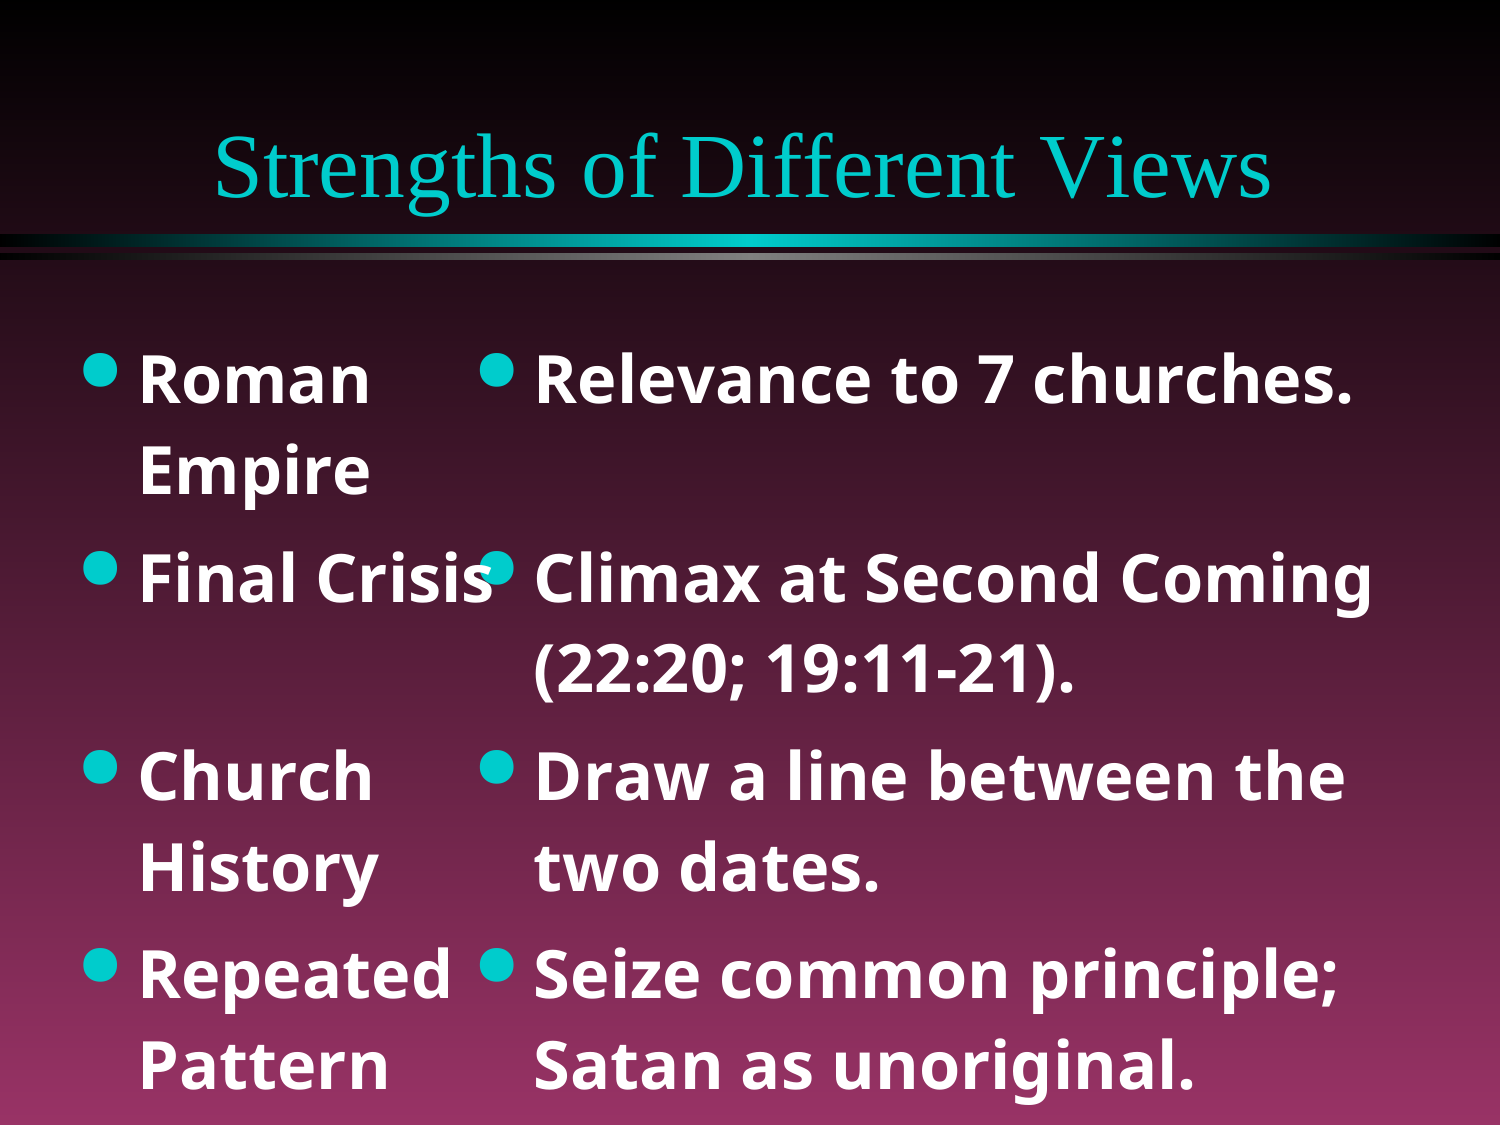

# Strengths of Different Views
Roman Empire
Final Crisis
Church History
Repeated Pattern
Relevance to 7 churches.
Climax at Second Coming (22:20; 19:11-21).
Draw a line between the two dates.
Seize common principle; Satan as unoriginal.